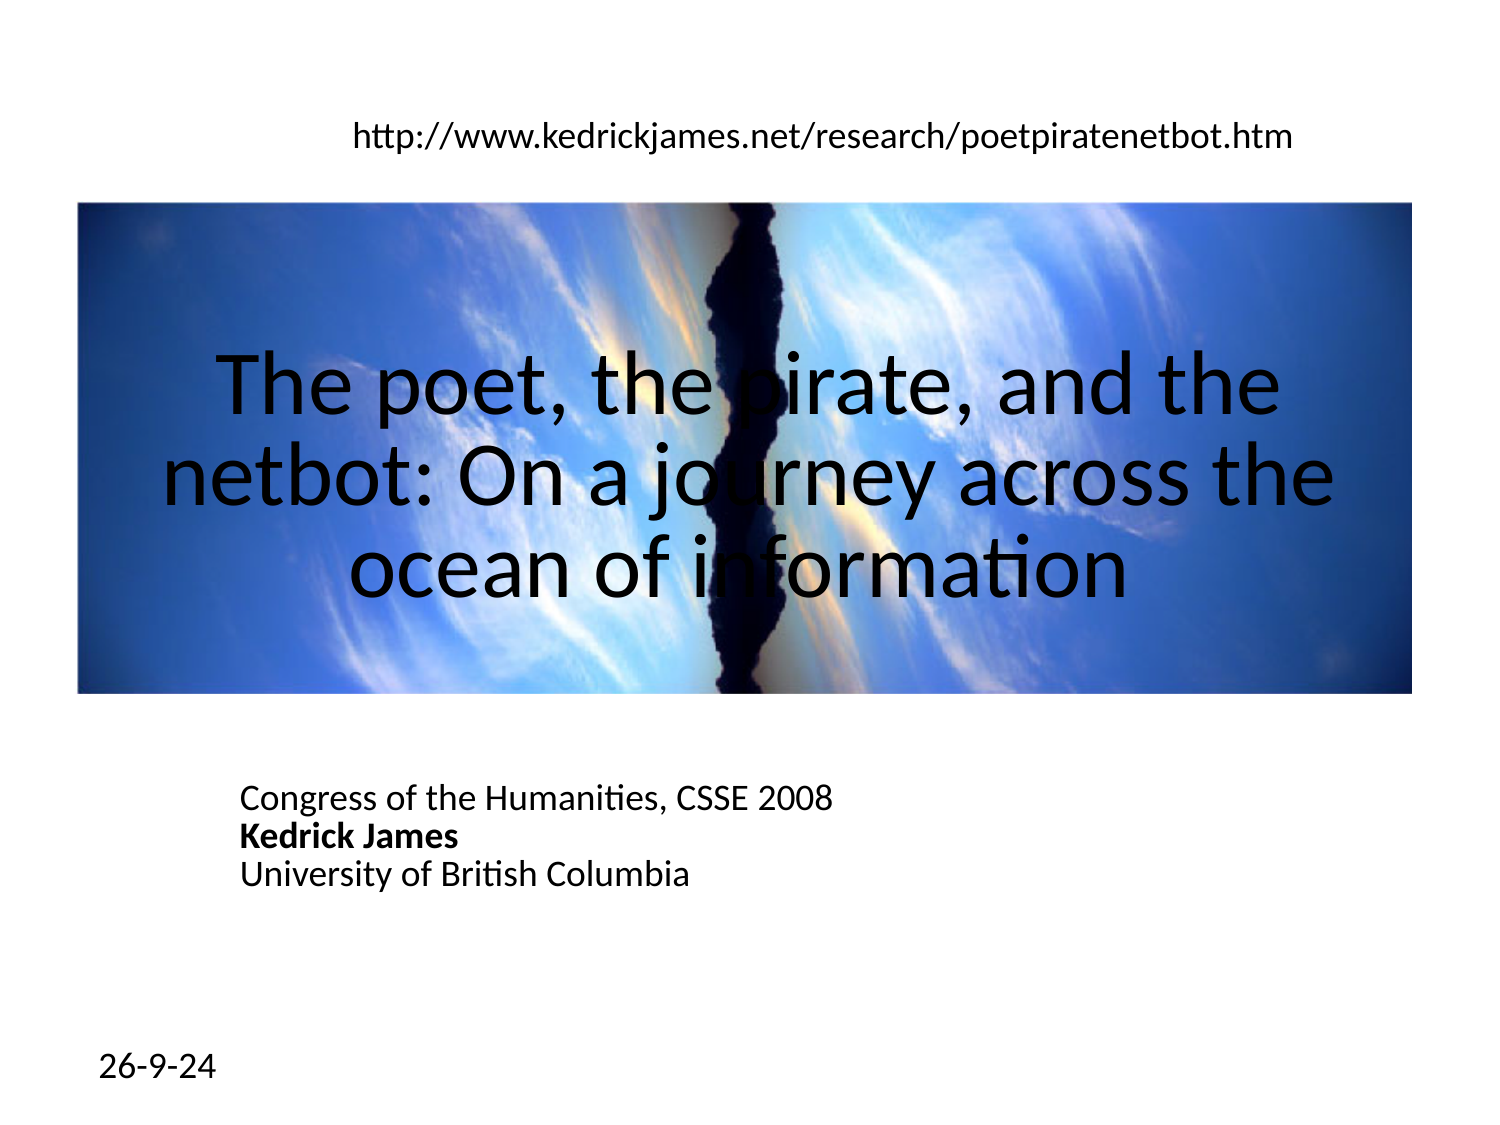

http://www.kedrickjames.net/research/poetpiratenetbot.htm
# The poet, the pirate, and the netbot: On a journey across the ocean of information
Congress of the Humanities, CSSE 2008
Kedrick James
University of British Columbia